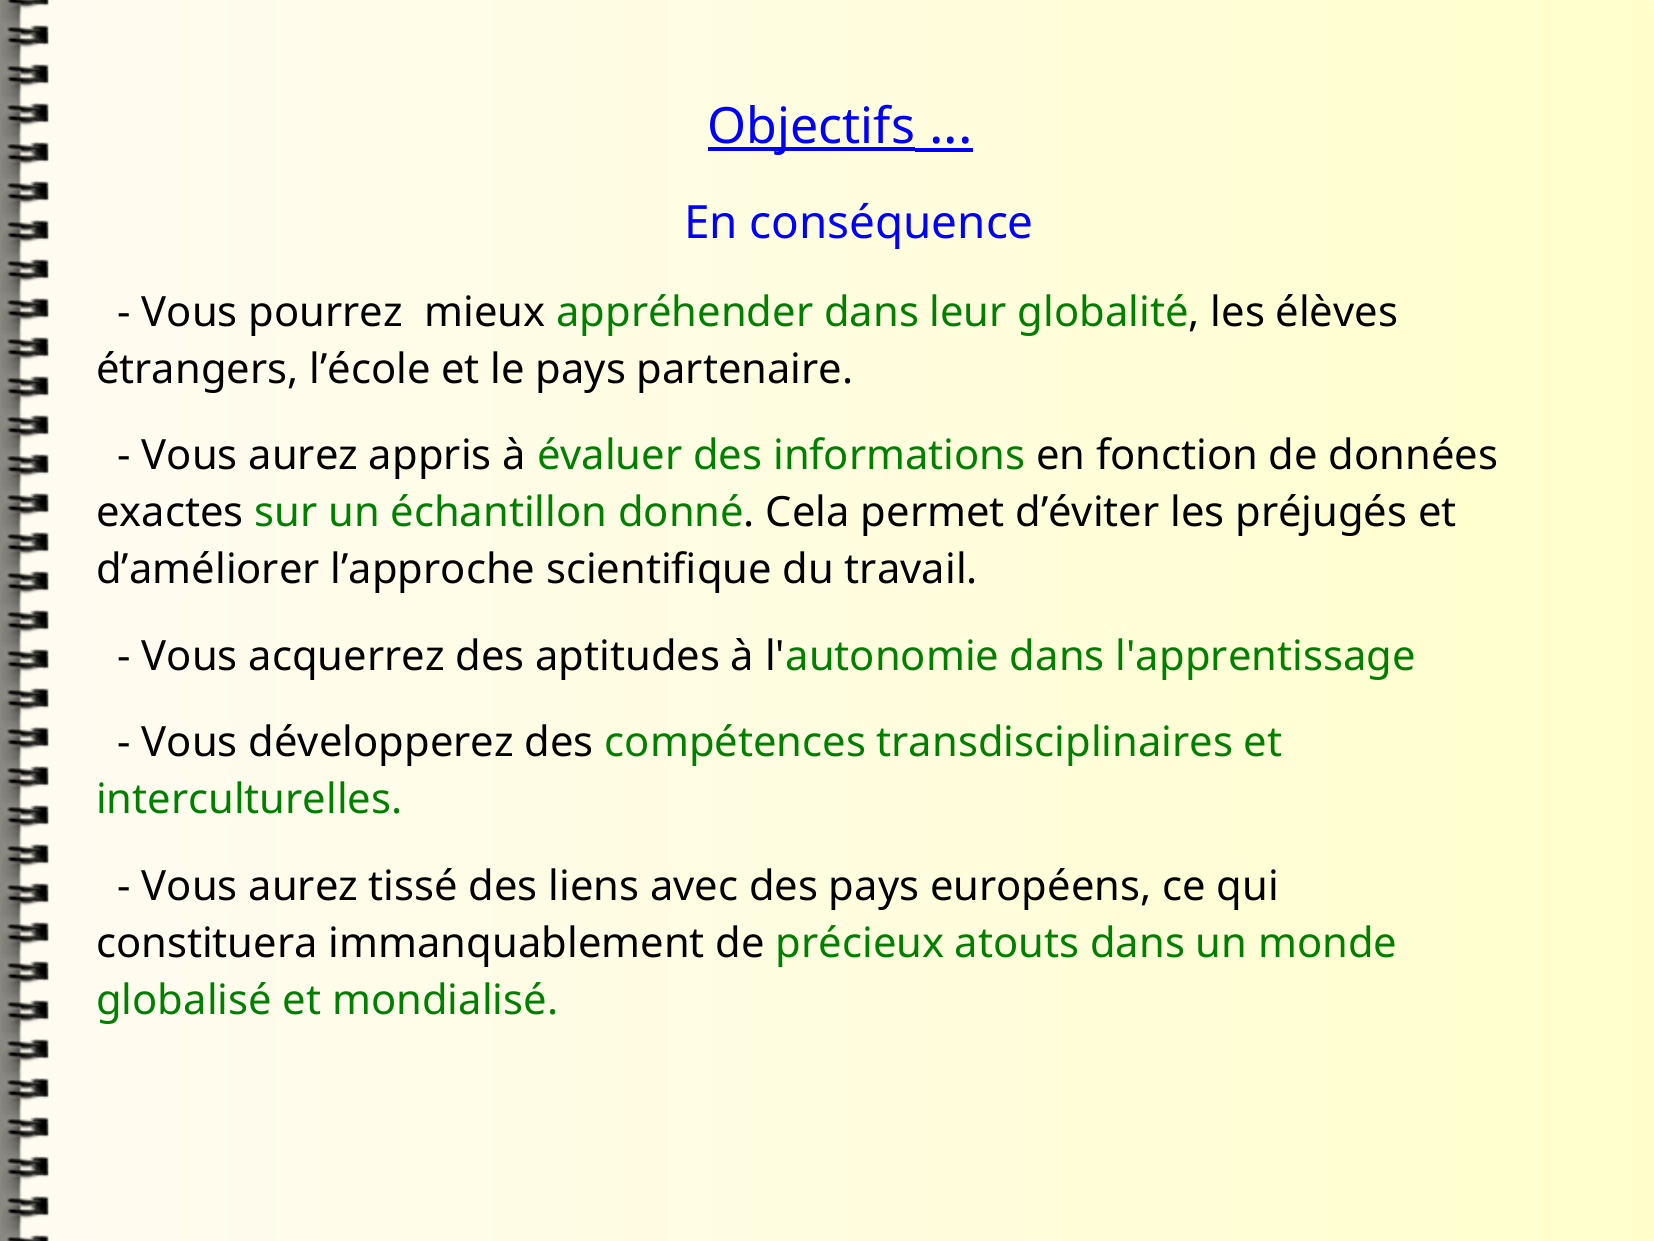

# Objectifs ...
En conséquence
 - Vous pourrez mieux appréhender dans leur globalité, les élèves étrangers, l’école et le pays partenaire.
 - Vous aurez appris à évaluer des informations en fonction de données exactes sur un échantillon donné. Cela permet d’éviter les préjugés et d’améliorer l’approche scientifique du travail.
 - Vous acquerrez des aptitudes à l'autonomie dans l'apprentissage
 - Vous développerez des compétences transdisciplinaires et interculturelles.
 - Vous aurez tissé des liens avec des pays européens, ce qui constituera immanquablement de précieux atouts dans un monde globalisé et mondialisé.